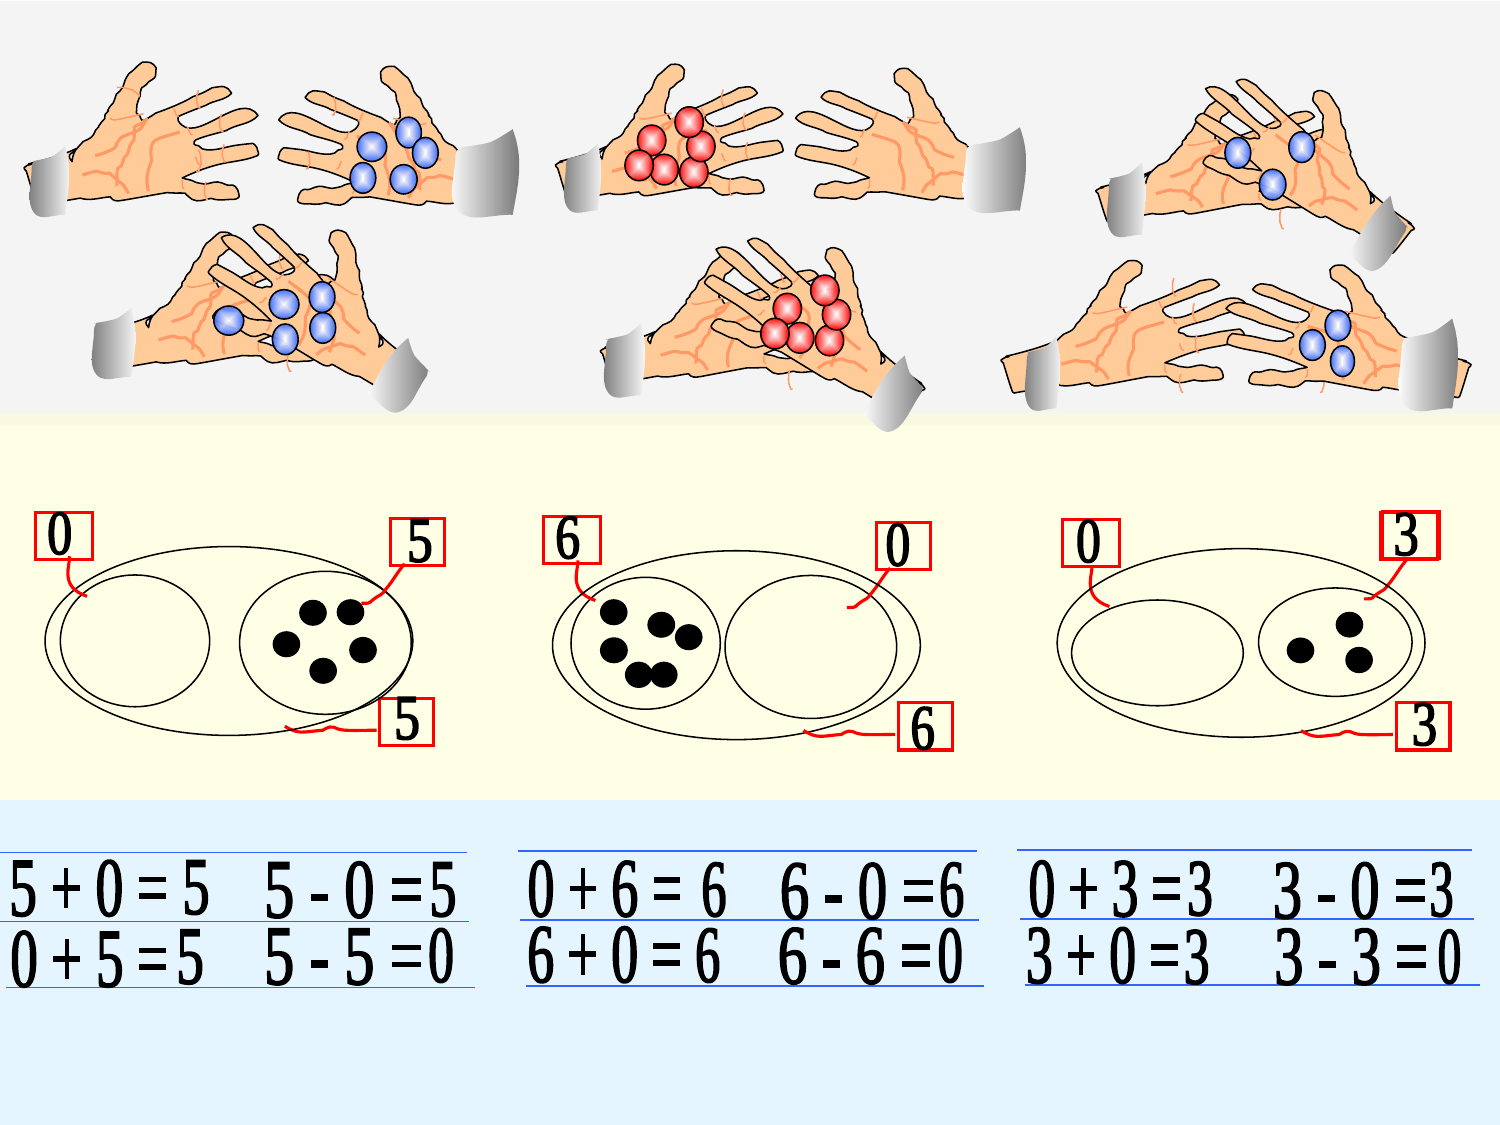

# 2.Sčítání, odčítání
3
0
6
5
0
0
5
3
6
5 + 0 =
5
0 + 6 =
6
0 + 3 =
3
3 + 0 =
3
5 - 0 =
5
6
6 - 0 =
3 - 0 =
3
3 - 3 =
0
6 + 0 =
6
6 - 6 =
0
0
5 - 5 =
5
0 + 5 =